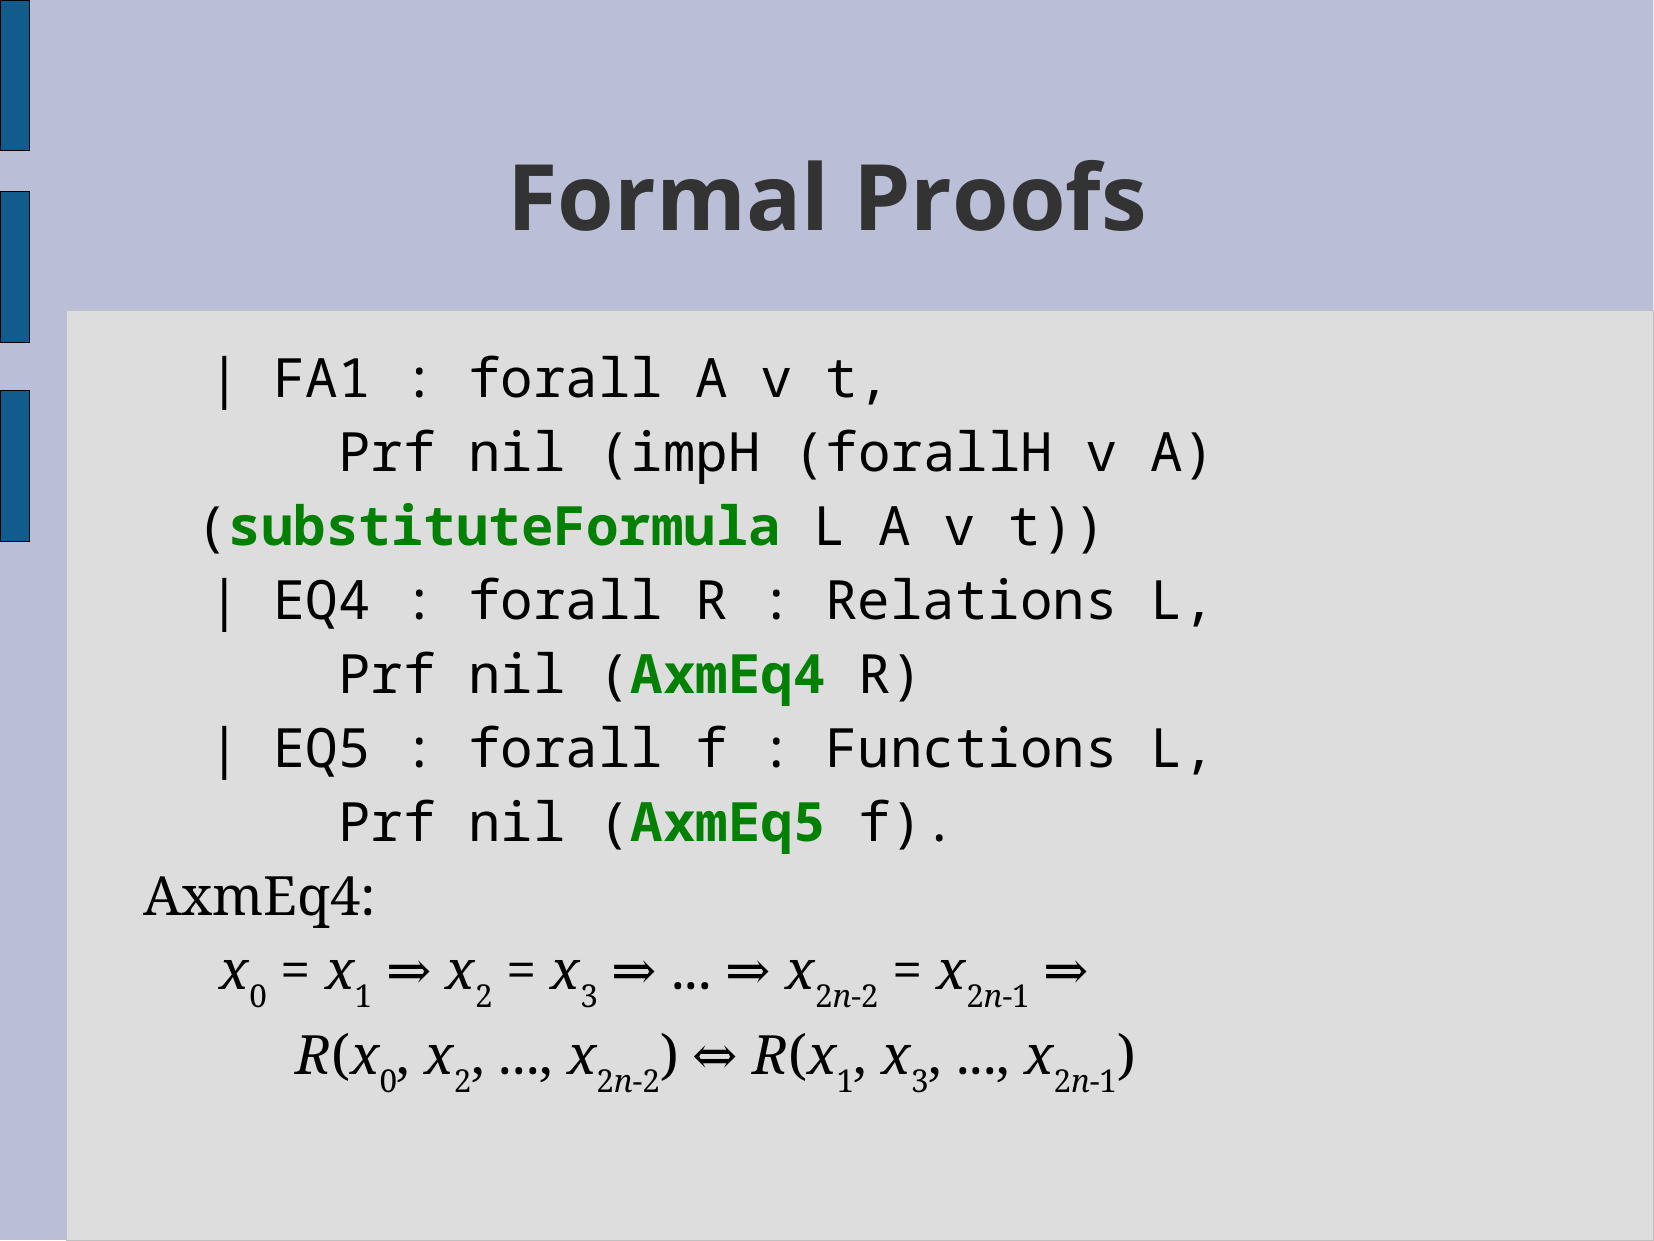

# Formal Proofs
 | FA1 : forall A v t,
 Prf nil (impH (forallH v A) (substituteFormula L A v t))
 | EQ4 : forall R : Relations L,
 Prf nil (AxmEq4 R)
 | EQ5 : forall f : Functions L,
 Prf nil (AxmEq5 f).
AxmEq4:
x0 = x1 ⇒ x2 = x3 ⇒ ... ⇒ x2n-2 = x2n-1 ⇒
 R(x0, x2, ..., x2n-2) ⇔ R(x1, x3, ..., x2n-1)